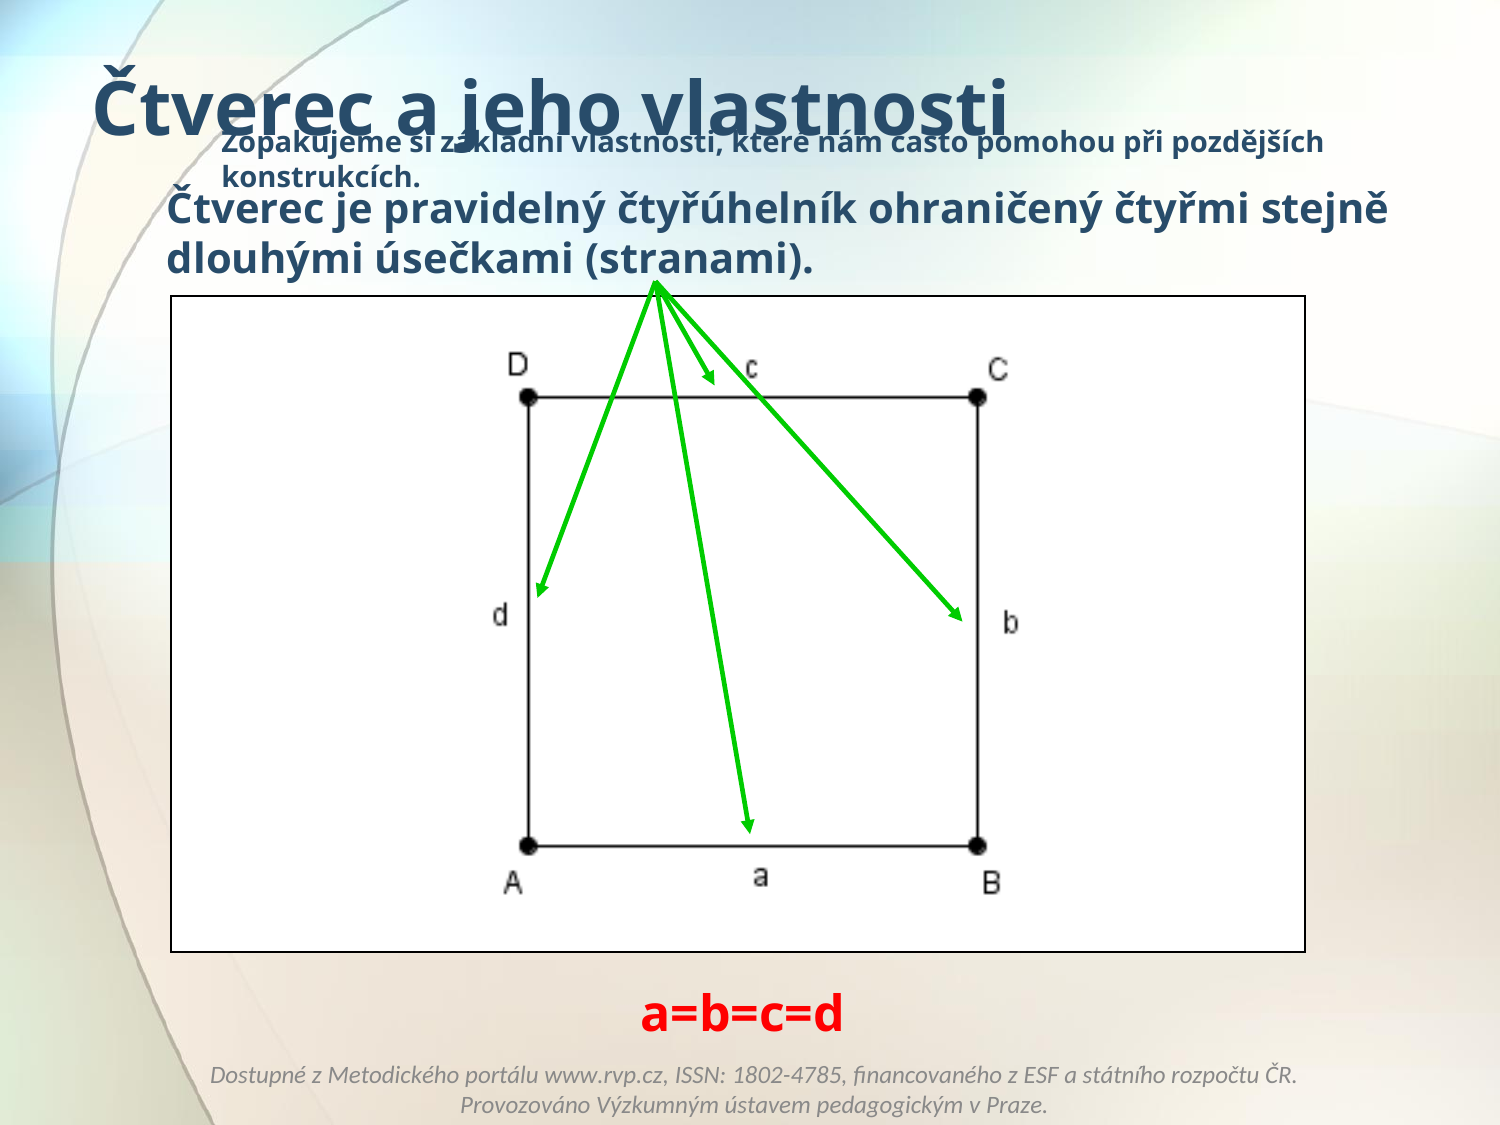

# Čtverec a jeho vlastnosti
Zopakujeme si základní vlastnosti, které nám často pomohou při pozdějších konstrukcích.
Čtverec je pravidelný čtyřúhelník ohraničený čtyřmi stejně dlouhými úsečkami (stranami).
a=b=c=d